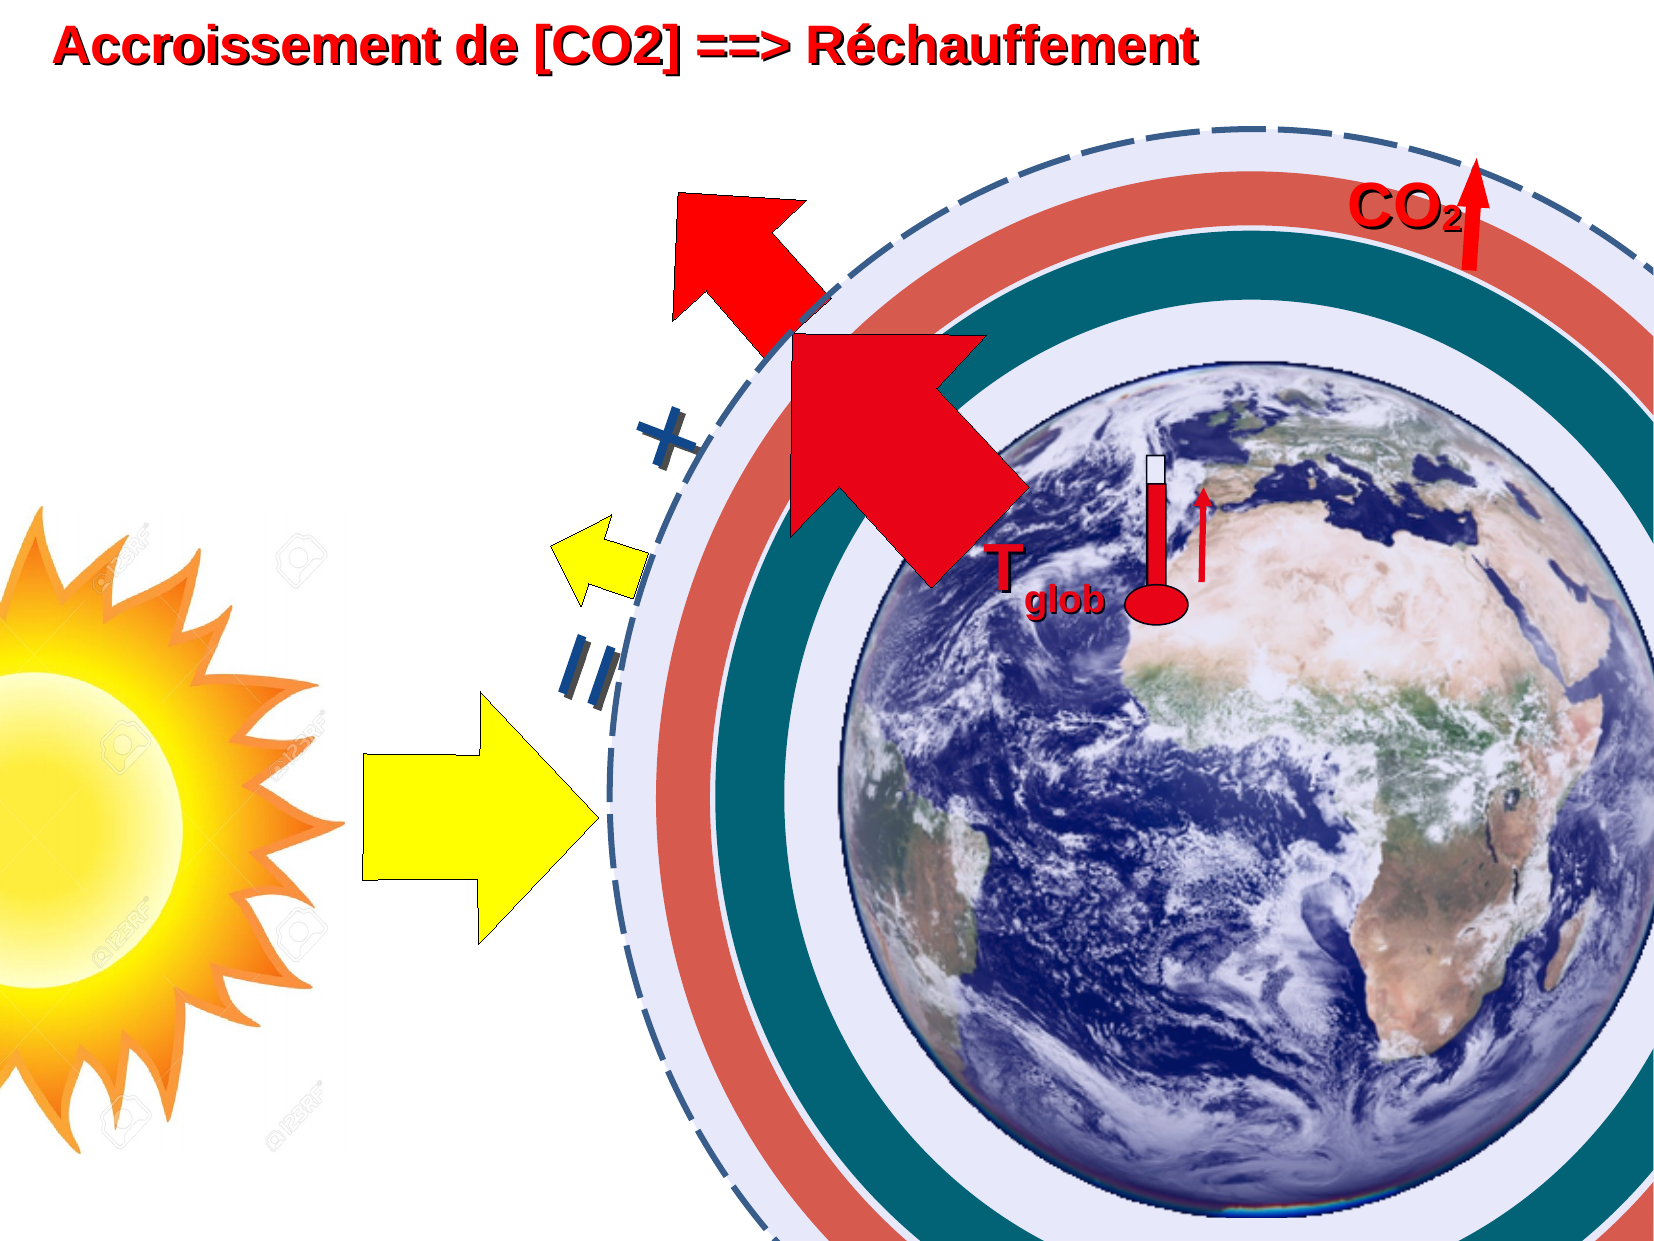

Accroissement de [CO2] ==> Réchauffement
CO2
= +
 Tglob